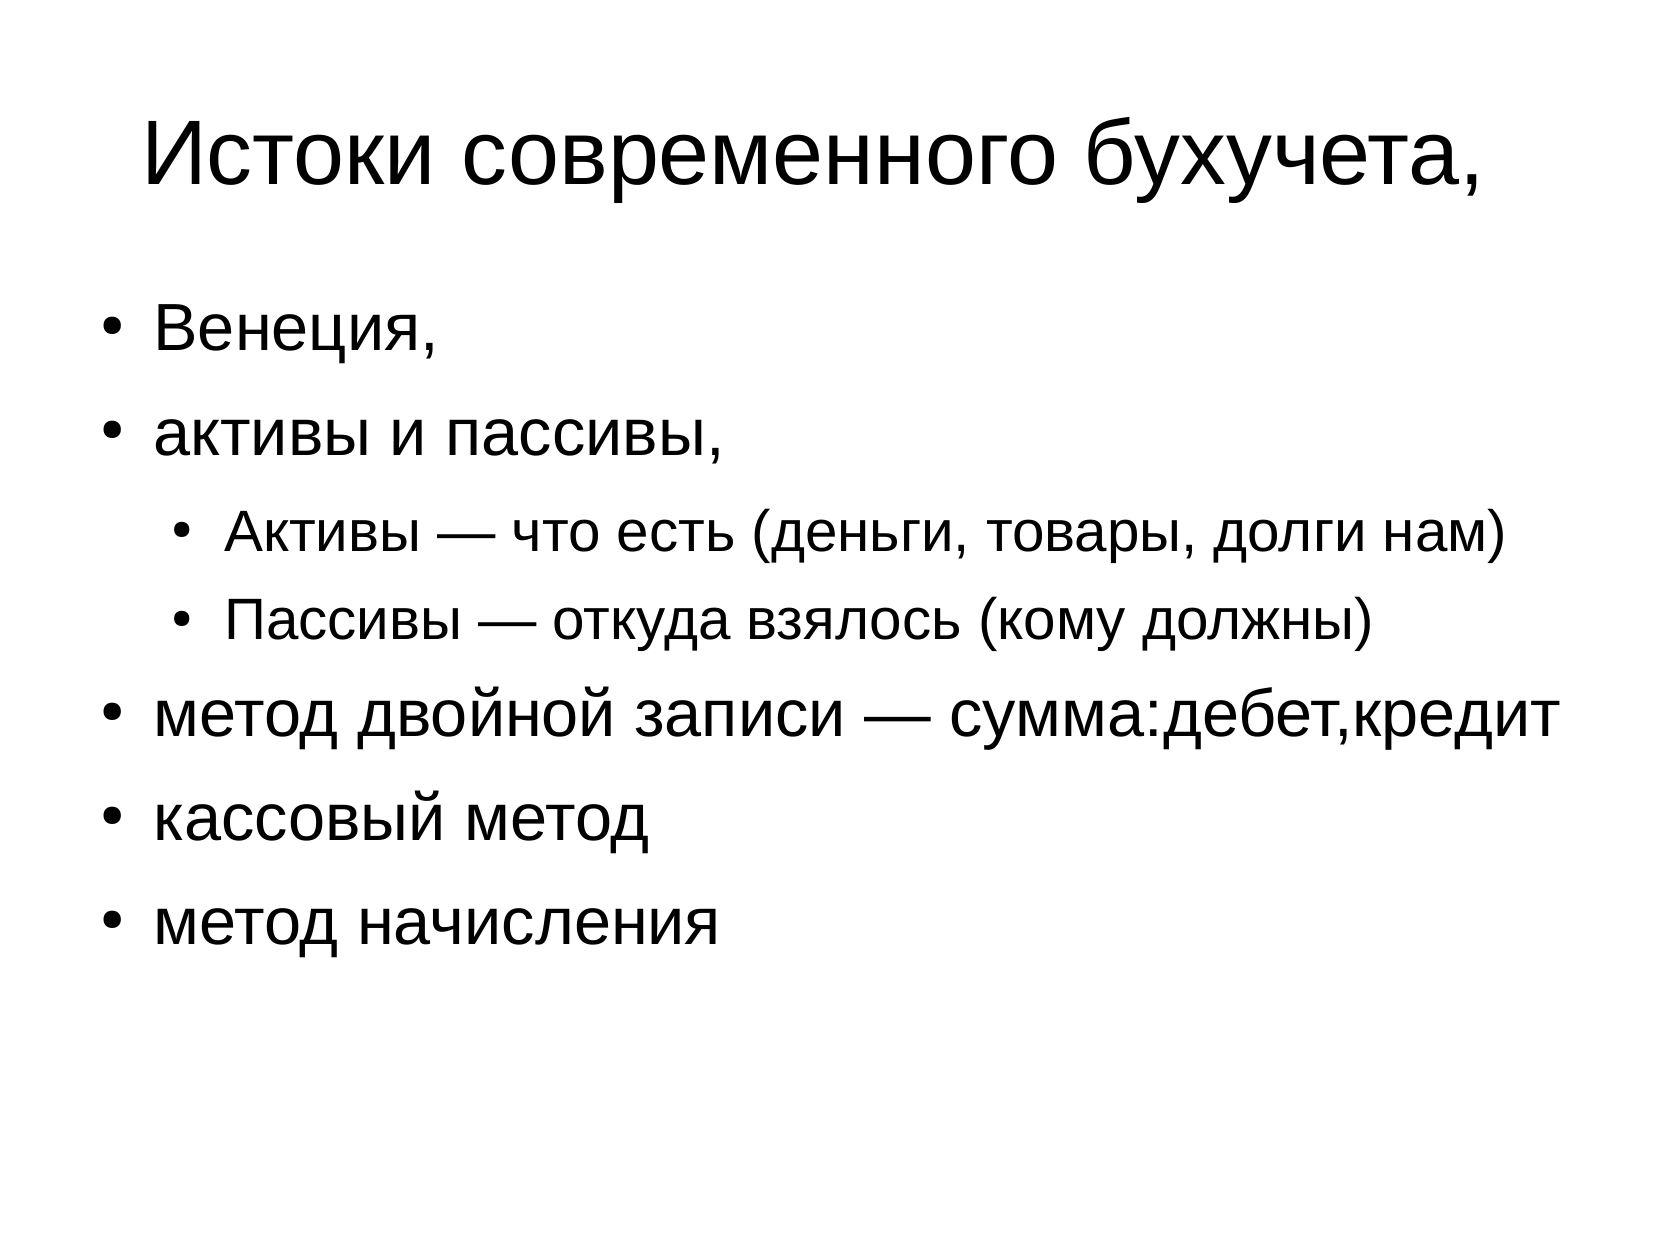

# Истоки современного бухучета,
Венеция,
активы и пассивы,
Активы — что есть (деньги, товары, долги нам)
Пассивы — откуда взялось (кому должны)
метод двойной записи — сумма:дебет,кредит
кассовый метод
метод начисления